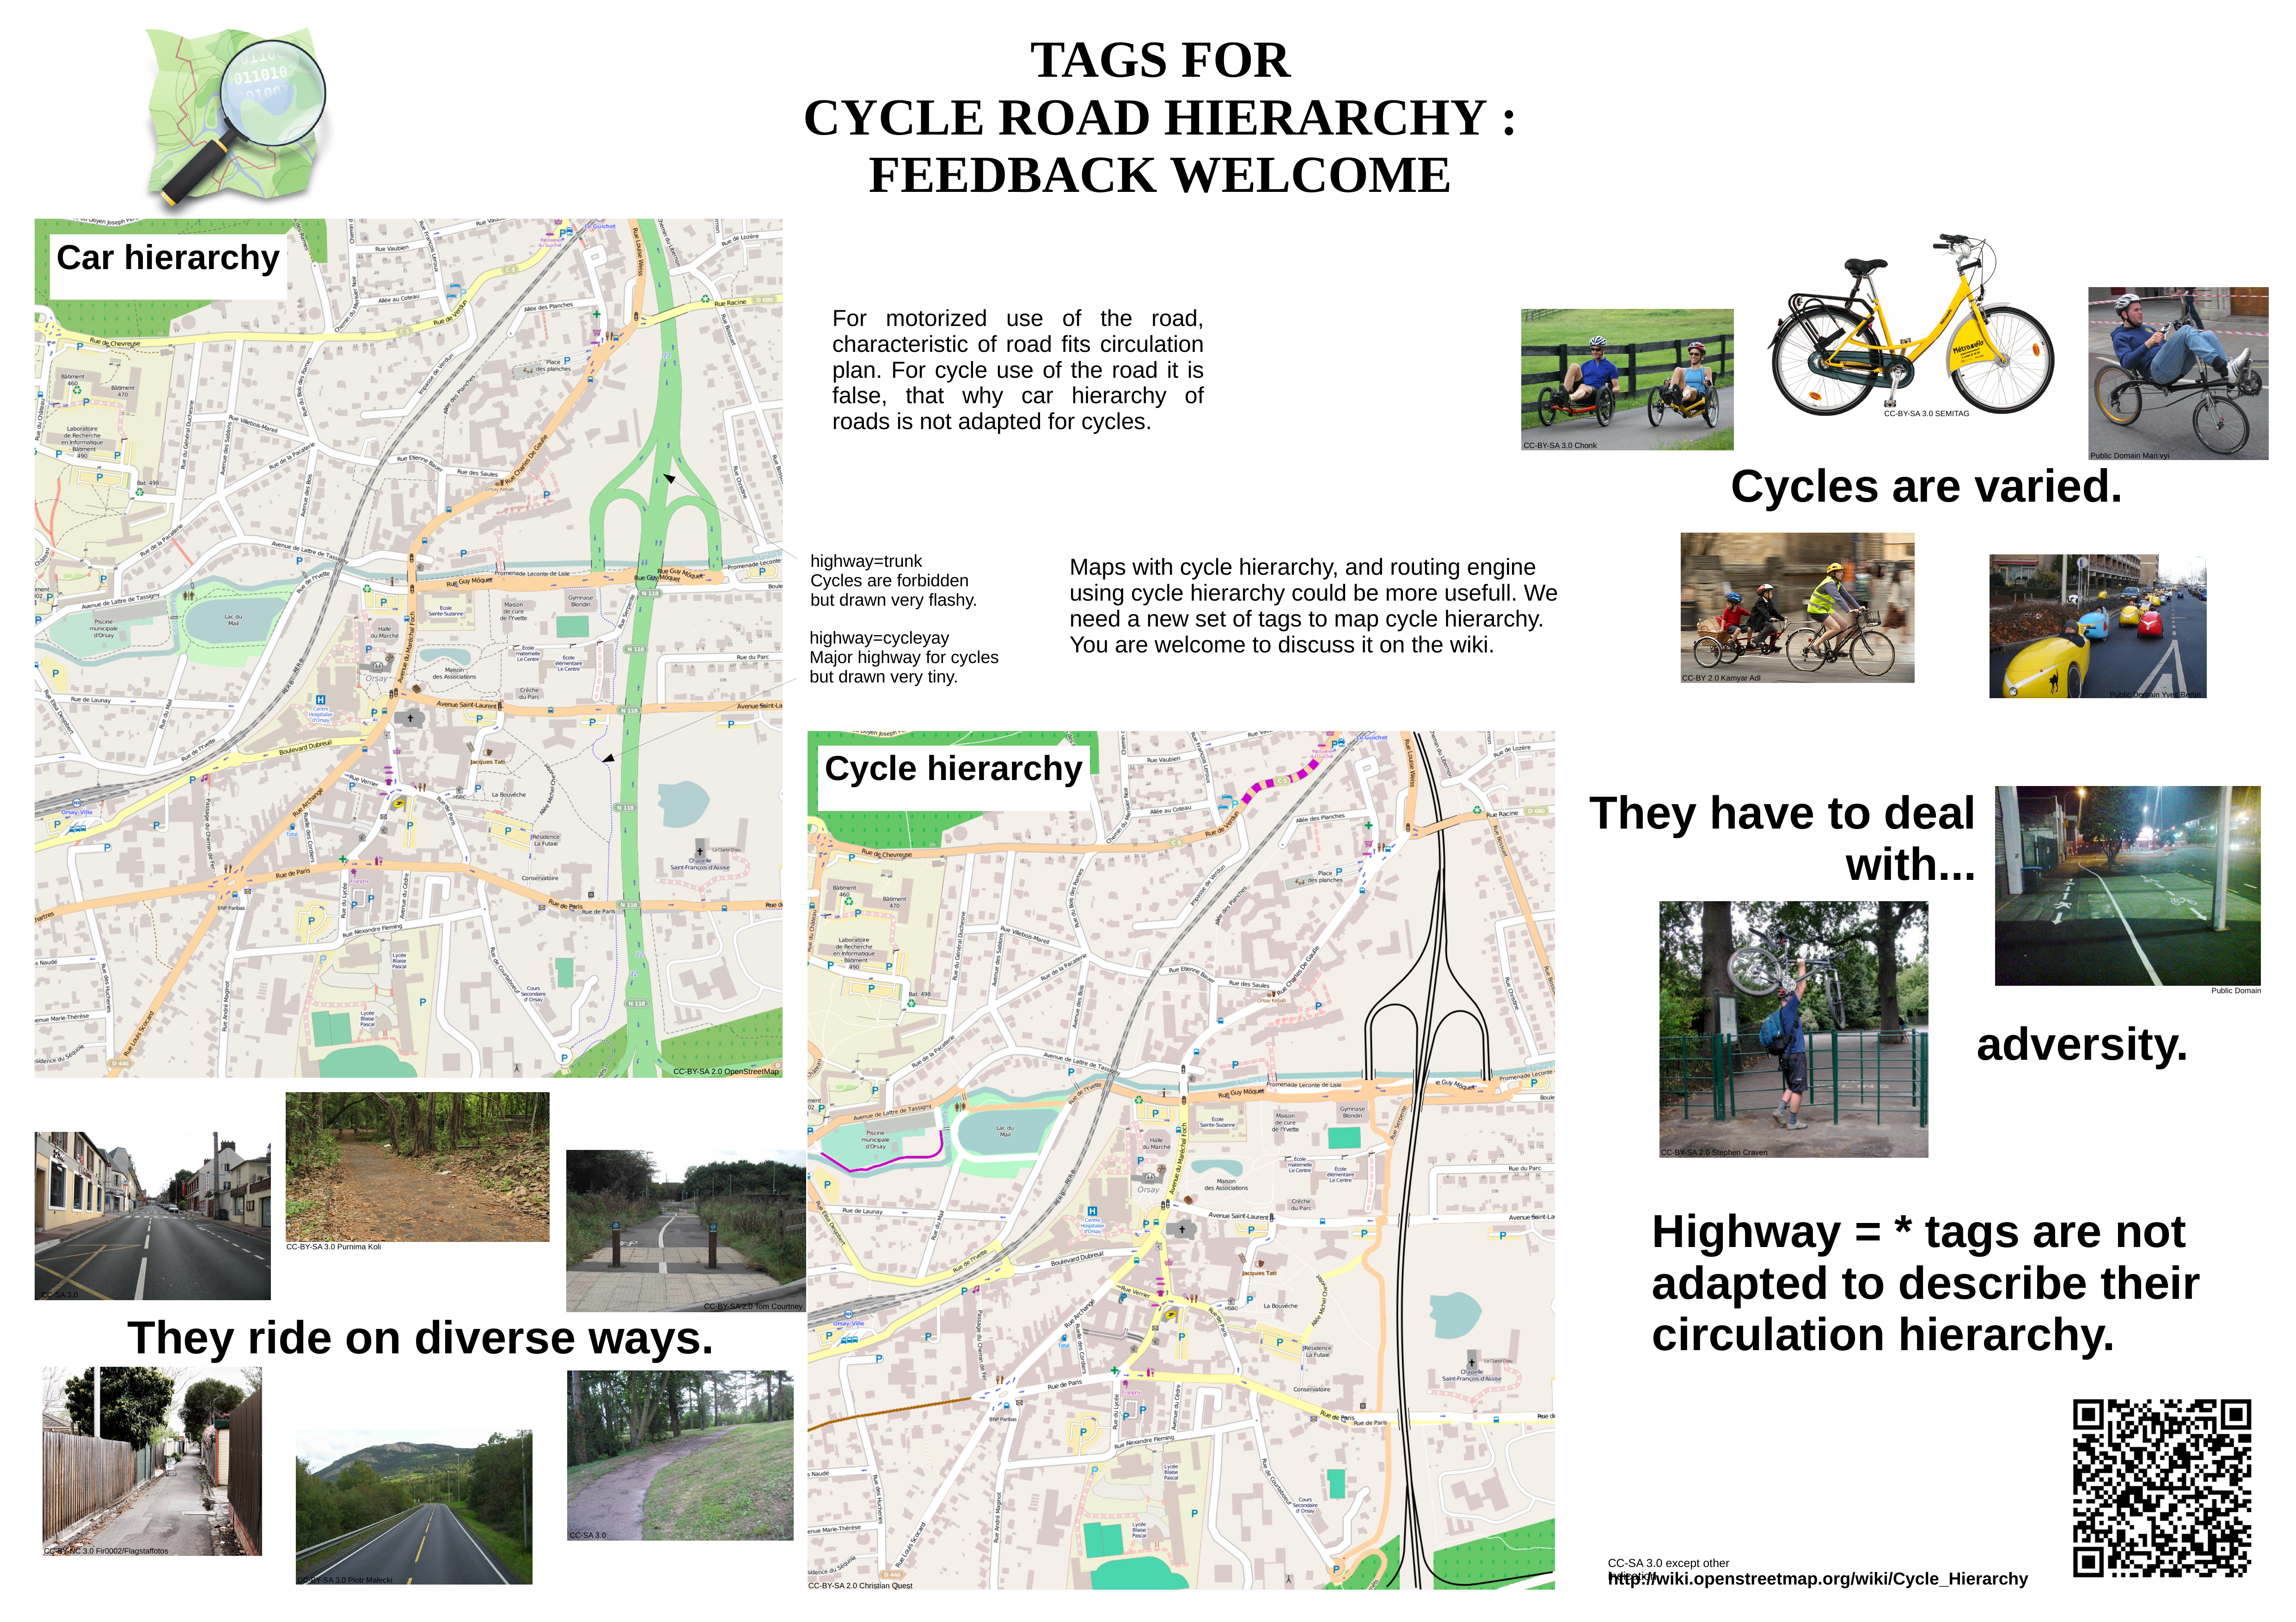

TAGS FOR
CYCLE ROAD HIERARCHY :
FEEDBACK WELCOME
Car hierarchy
CC-BY-SA 2.0 OpenStreetMap
CC-BY-SA 3.0 SEMITAG
Public Domain Man vyi
For motorized use of the road, characteristic of road fits circulation plan. For cycle use of the road it is false, that why car hierarchy of roads is not adapted for cycles.
CC-BY-SA 3.0 Chonk
Cycles are varied.
CC-BY 2.0 Kamyar Adl
highway=trunk
Cycles are forbidden but drawn very flashy.
Maps with cycle hierarchy, and routing engine using cycle hierarchy could be more usefull. We need a new set of tags to map cycle hierarchy. You are welcome to discuss it on the wiki.
Public Domain Yves Bertin
highway=cycleyay
Major highway for cycles but drawn very tiny.
Cycle hierarchy
CC-BY-SA 2.0 Christian Quest
They have to deal with...
Public Domain
CC-BY-SA 2.0 Stephen Craven
adversity.
CC-BY-SA 3.0 Purnima Koli
CC-SA 3.0
CC-BY-SA 2.0 Tom Courtney
Highway = * tags are not adapted to describe their circulation hierarchy.
They ride on diverse ways.
CC-BY-NC 3.0 Fir0002/Flagstaffotos
CC-SA 3.0
CC-BY-SA 3.0 Piotr Małecki
CC-SA 3.0 except other indication
http://wiki.openstreetmap.org/wiki/Cycle_Hierarchy